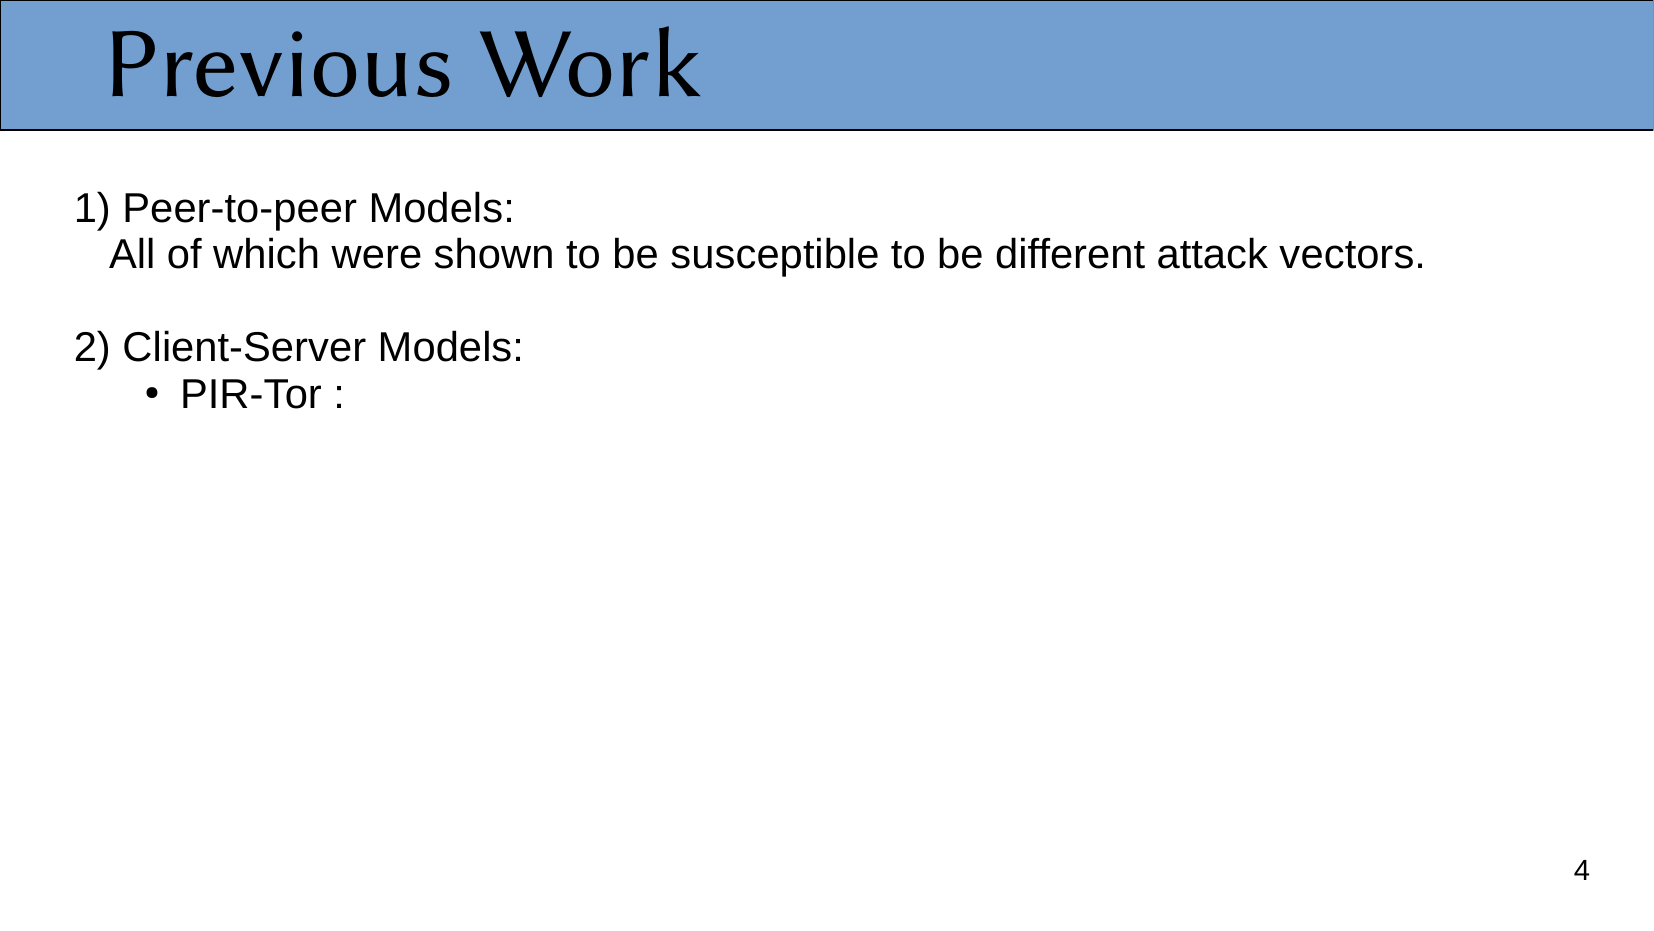

Previous Work
 Peer-to-peer Models:
All of which were shown to be susceptible to be different attack vectors.
 Client-Server Models:
PIR-Tor :
4